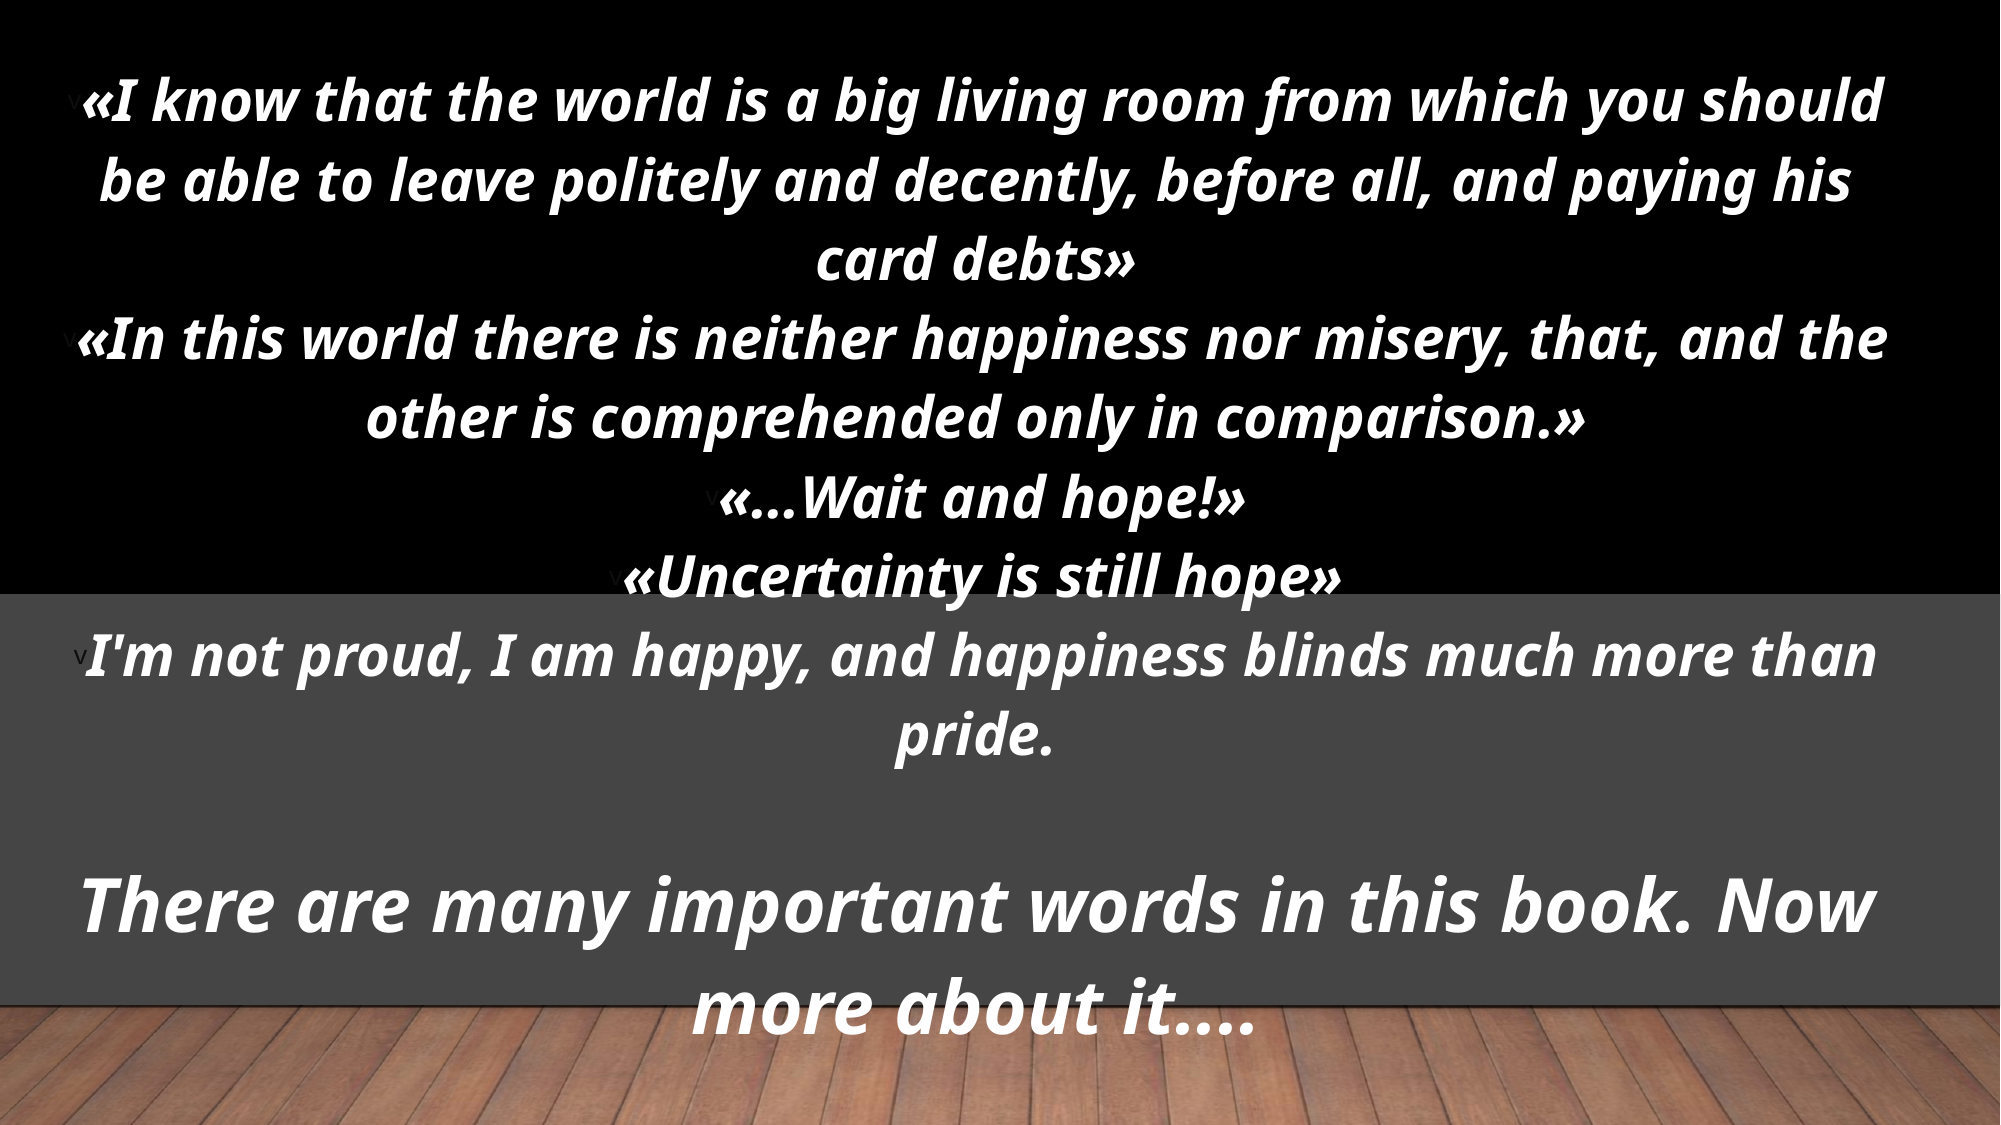

«I know that the world is a big living room from which you should be able to leave politely and decently, before all, and paying his card debts»
«In this world there is neither happiness nor misery, that, and the other is comprehended only in comparison.»
«…Wait and hope!»
«Uncertainty is still hope»
I'm not proud, I am happy, and happiness blinds much more than pride.
There are many important words in this book. Now more about it....